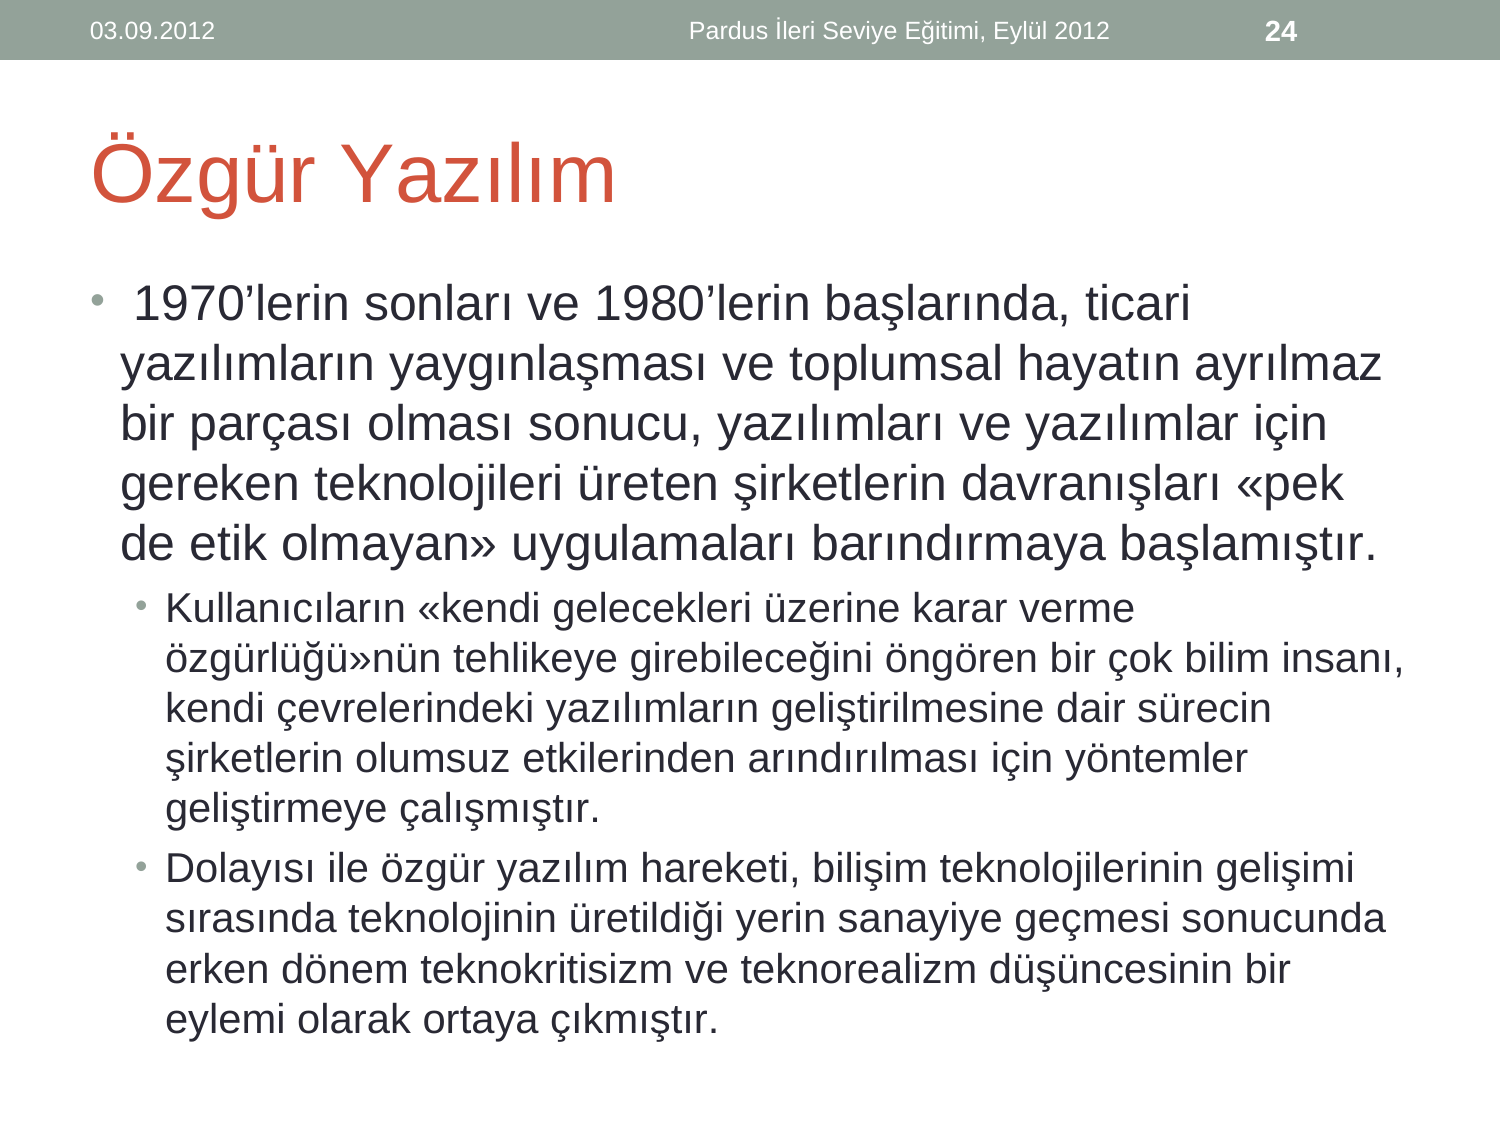

03.09.2012
Pardus İleri Seviye Eğitimi, Eylül 2012
# Özgür Yazılım
 1970’lerin sonları ve 1980’lerin başlarında, ticari yazılımların yaygınlaşması ve toplumsal hayatın ayrılmaz bir parçası olması sonucu, yazılımları ve yazılımlar için gereken teknolojileri üreten şirketlerin davranışları «pek de etik olmayan» uygulamaları barındırmaya başlamıştır.
Kullanıcıların «kendi gelecekleri üzerine karar verme özgürlüğü»nün tehlikeye girebileceğini öngören bir çok bilim insanı, kendi çevrelerindeki yazılımların geliştirilmesine dair sürecin şirketlerin olumsuz etkilerinden arındırılması için yöntemler geliştirmeye çalışmıştır.
Dolayısı ile özgür yazılım hareketi, bilişim teknolojilerinin gelişimi sırasında teknolojinin üretildiği yerin sanayiye geçmesi sonucunda erken dönem teknokritisizm ve teknorealizm düşüncesinin bir eylemi olarak ortaya çıkmıştır.